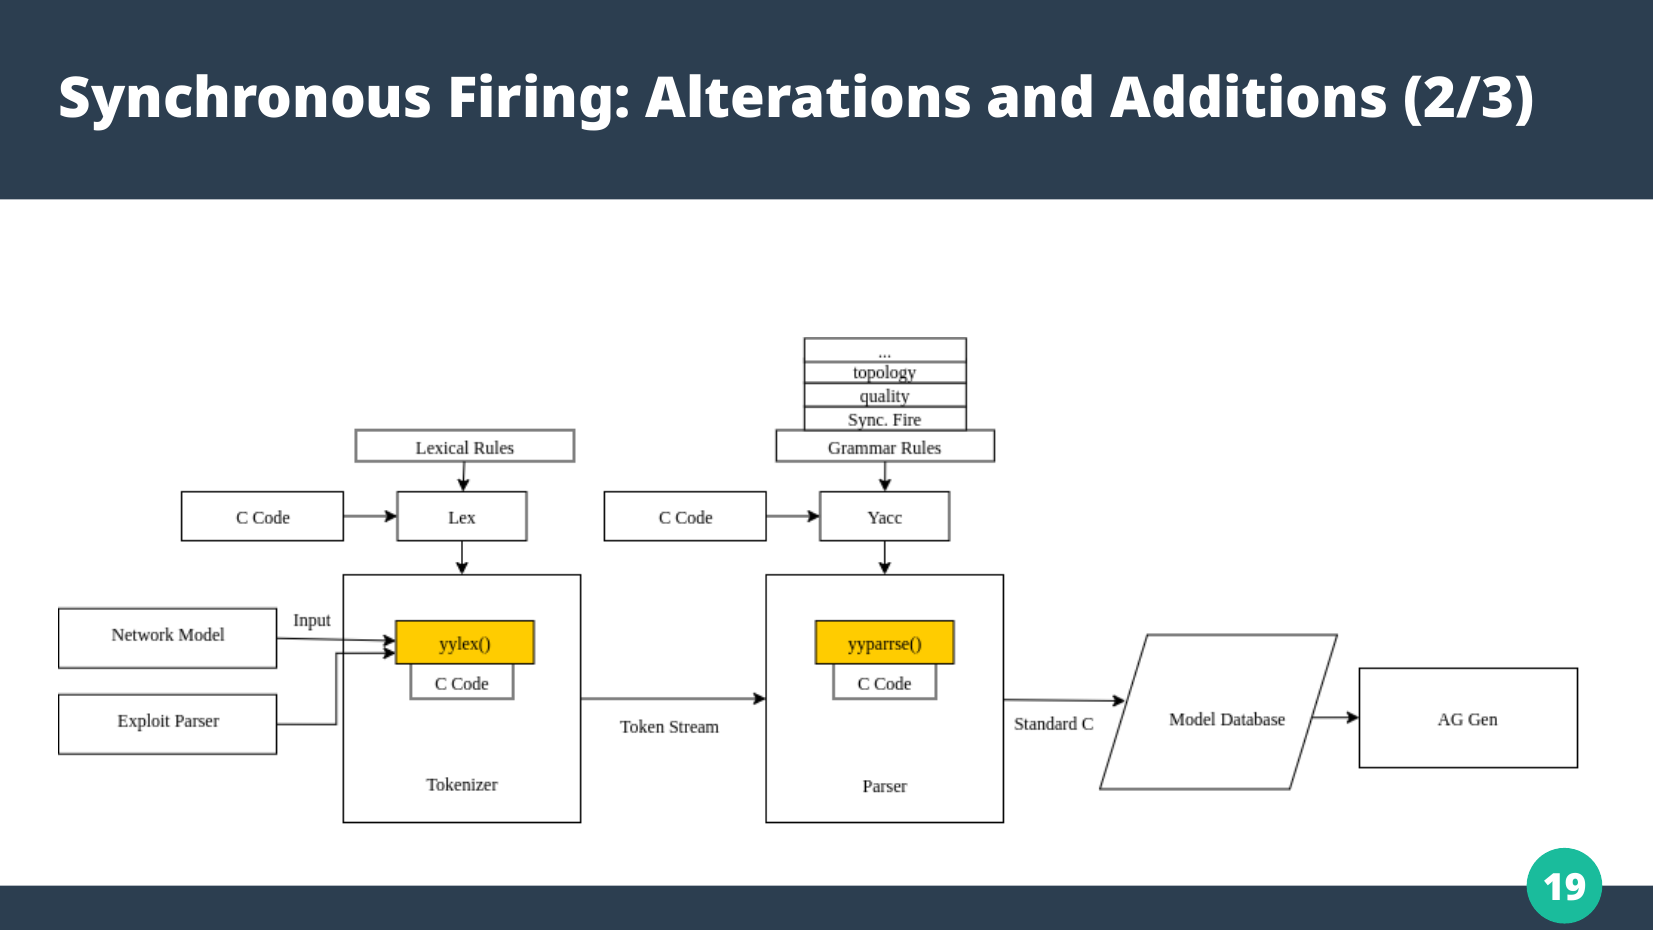

# Synchronous Firing: Alterations and Additions (2/3)